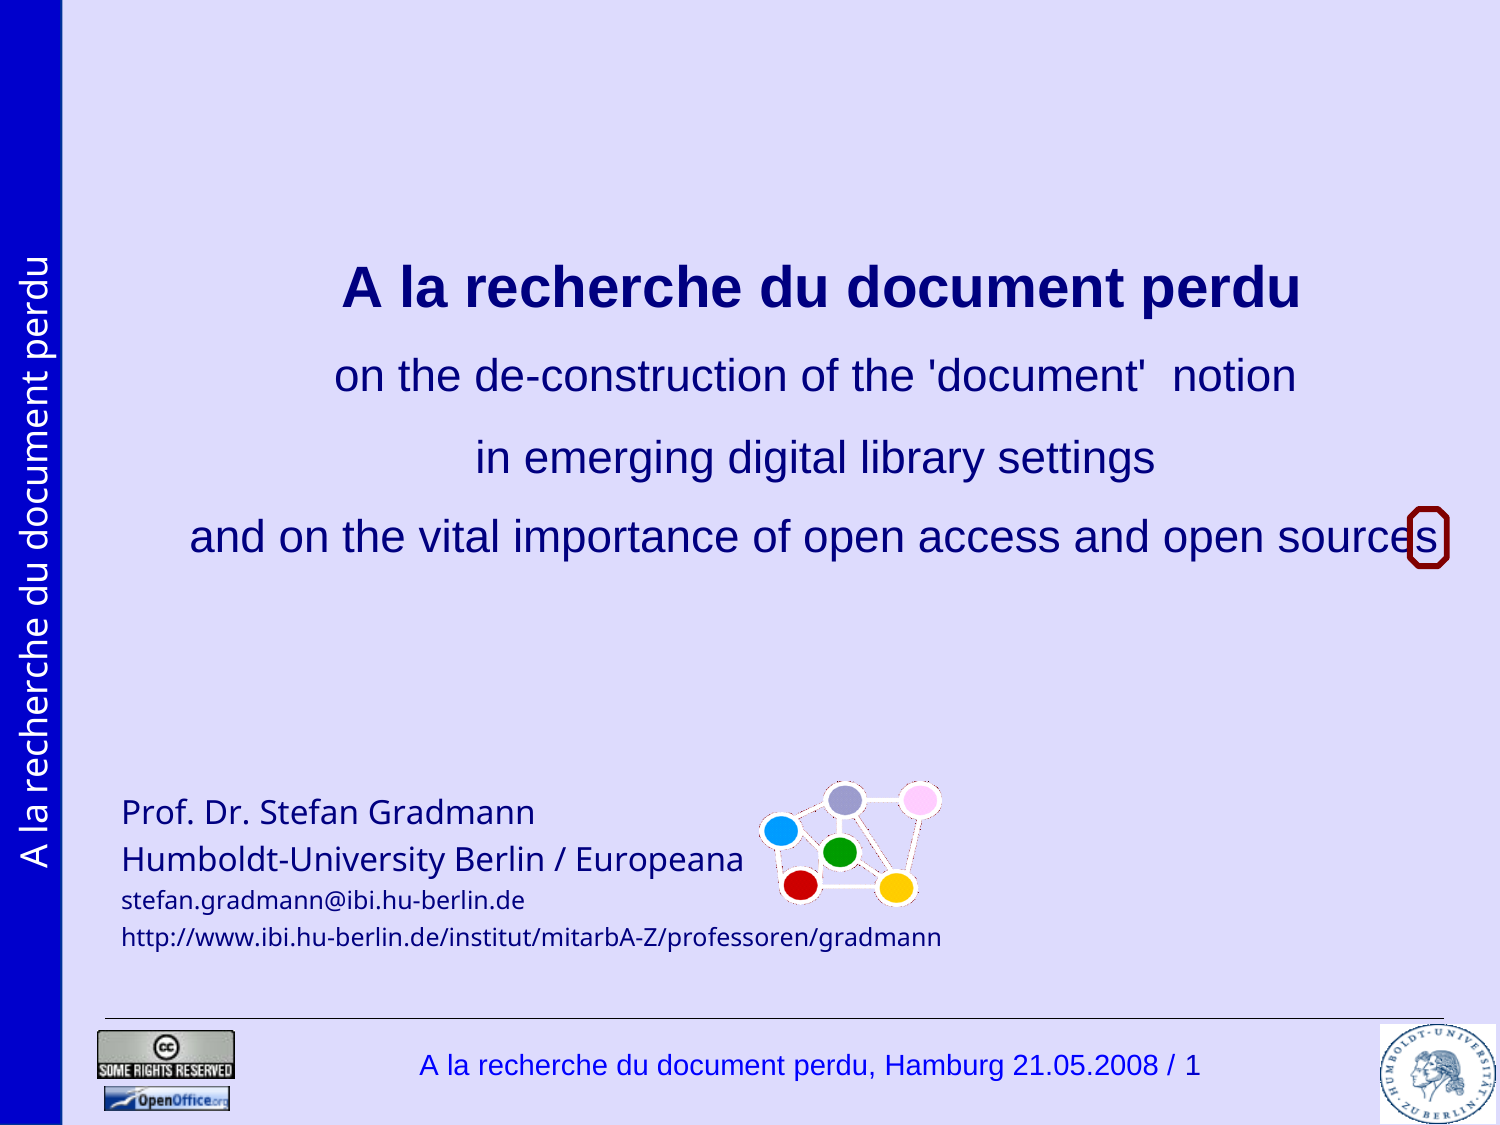

A la recherche du document perdu
on the de-construction of the 'document' notion
in emerging digital library settings
and on the vital importance of open access and open sources
Prof. Dr. Stefan Gradmann
Humboldt-University Berlin / Europeana
stefan.gradmann@ibi.hu-berlin.de
http://www.ibi.hu-berlin.de/institut/mitarbA-Z/professoren/gradmann